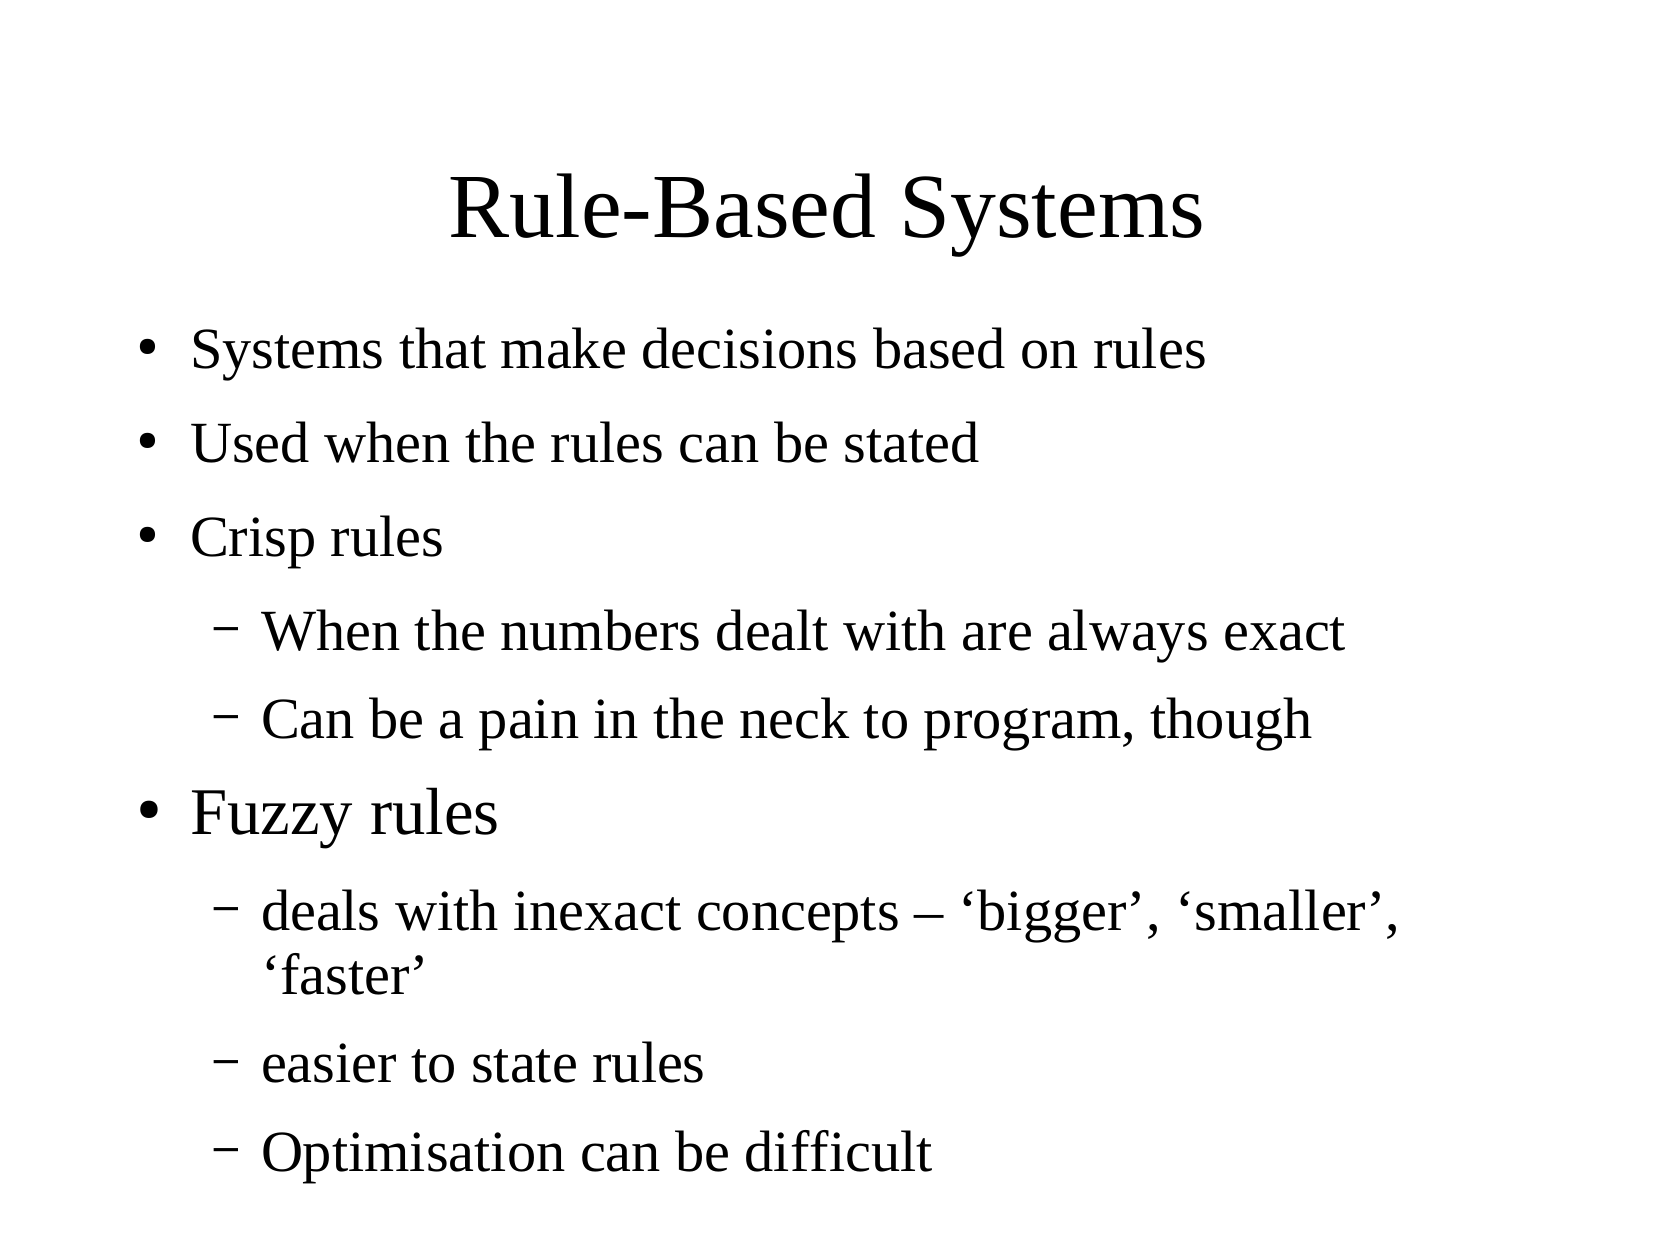

# Rule-Based Systems
Systems that make decisions based on rules
Used when the rules can be stated
Crisp rules
When the numbers dealt with are always exact
Can be a pain in the neck to program, though
Fuzzy rules
deals with inexact concepts – ‘bigger’, ‘smaller’, ‘faster’
easier to state rules
Optimisation can be difficult